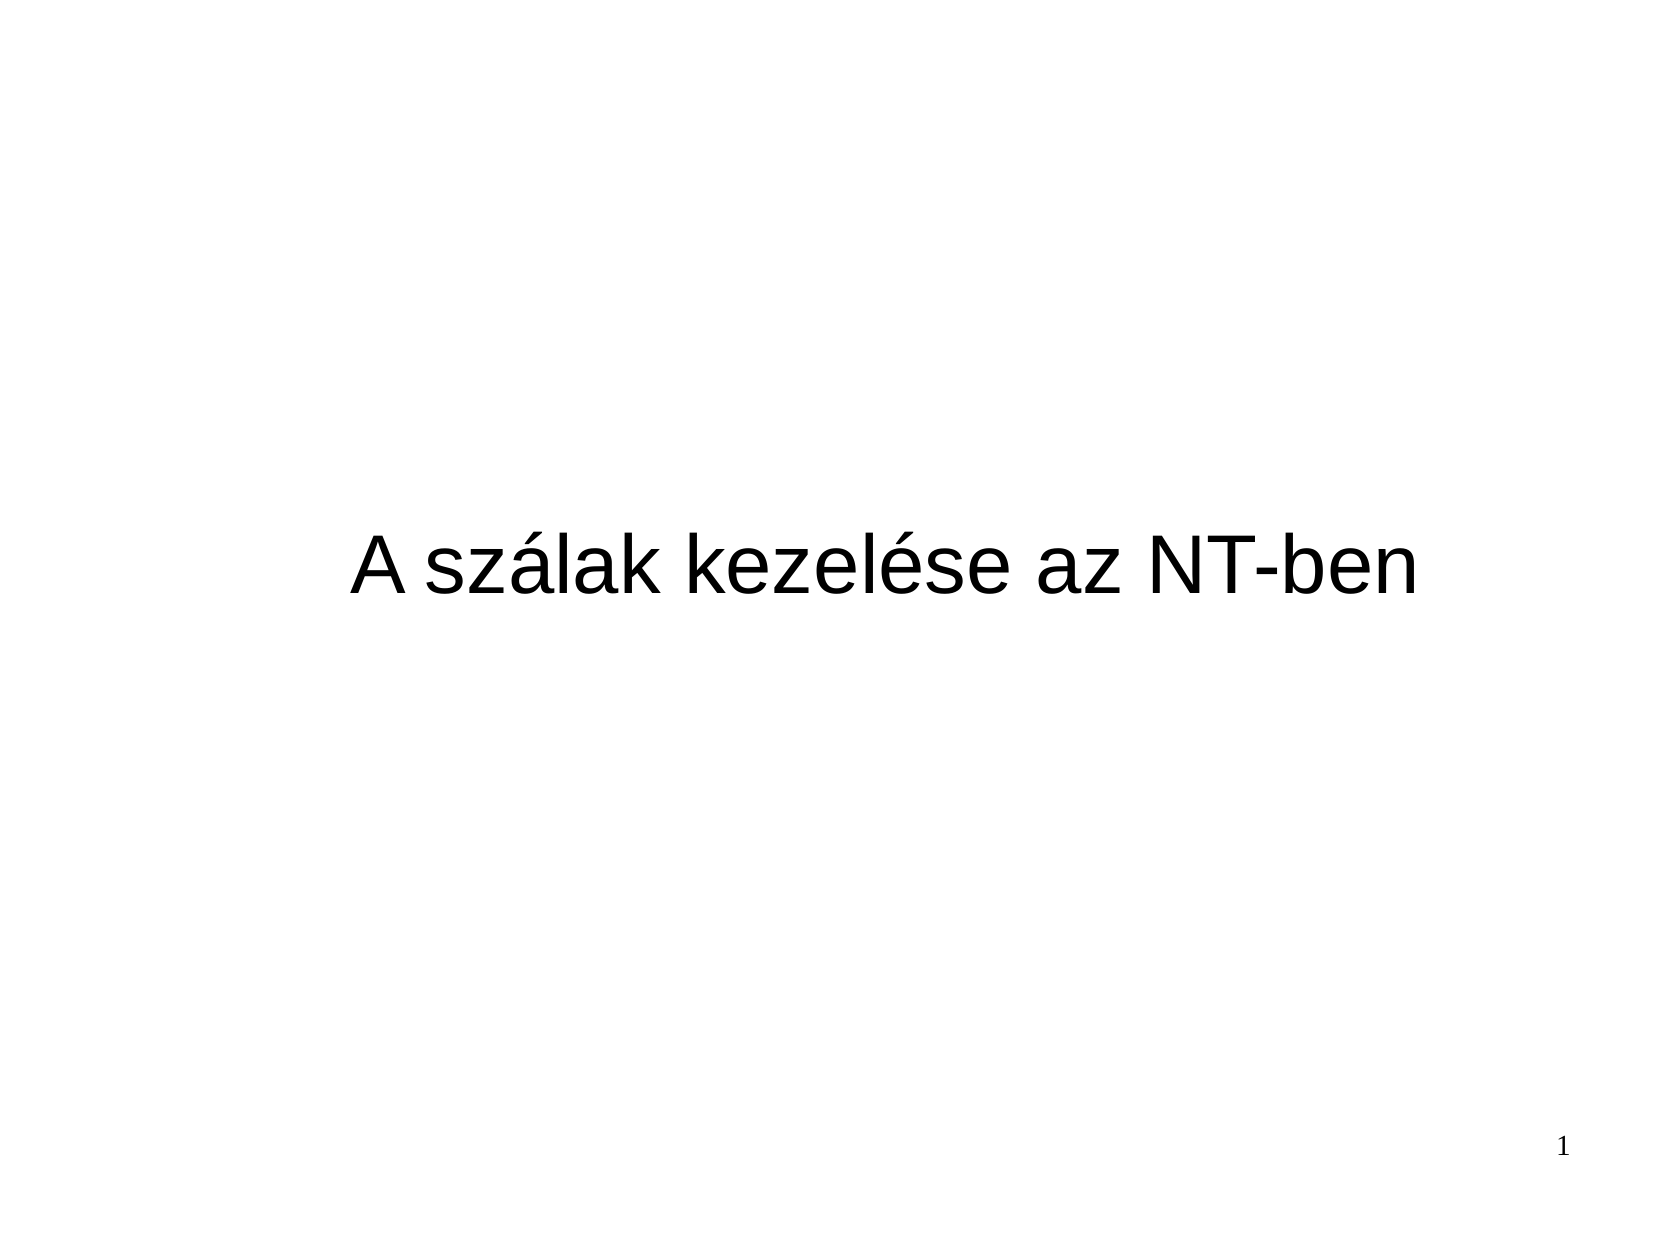

# A szálak kezelése az NT-ben
1